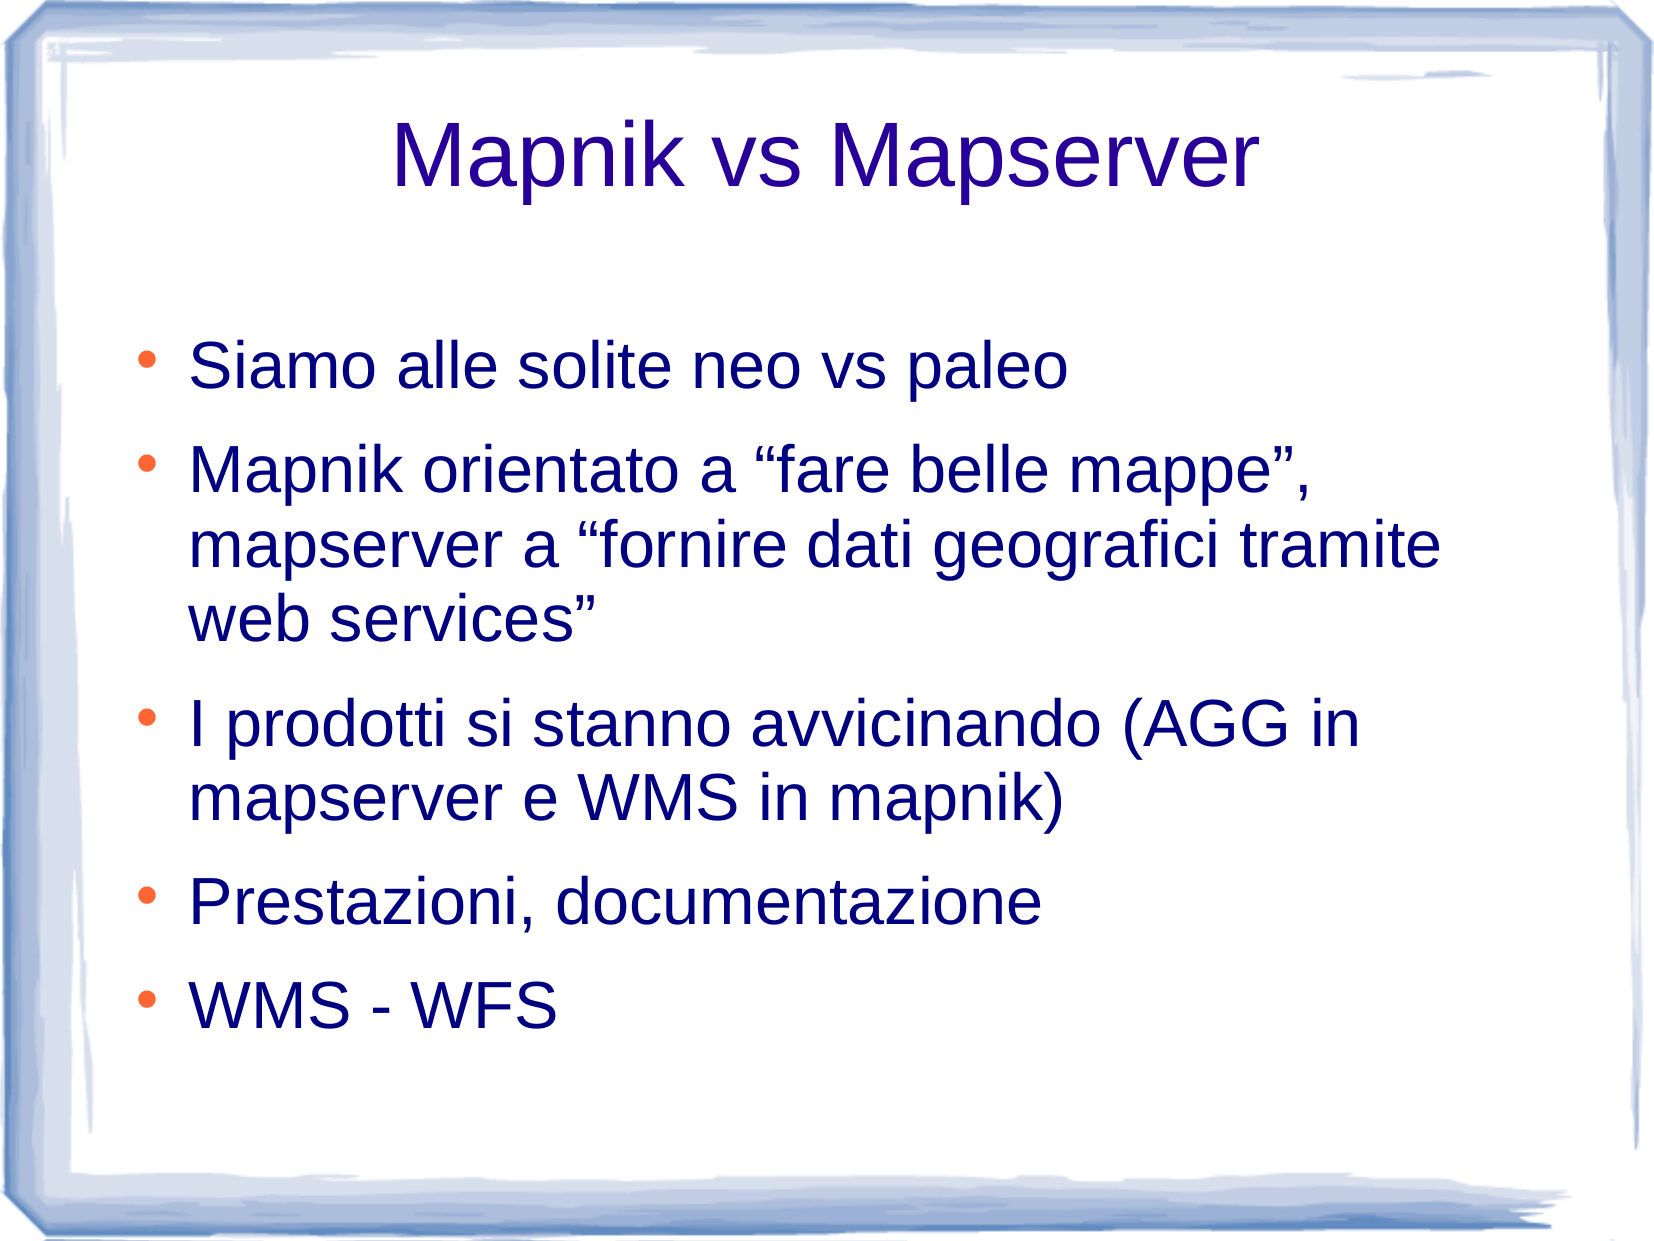

# Mapnik vs Mapserver
Siamo alle solite neo vs paleo
Mapnik orientato a “fare belle mappe”, mapserver a “fornire dati geografici tramite web services”
I prodotti si stanno avvicinando (AGG in mapserver e WMS in mapnik)
Prestazioni, documentazione
WMS - WFS